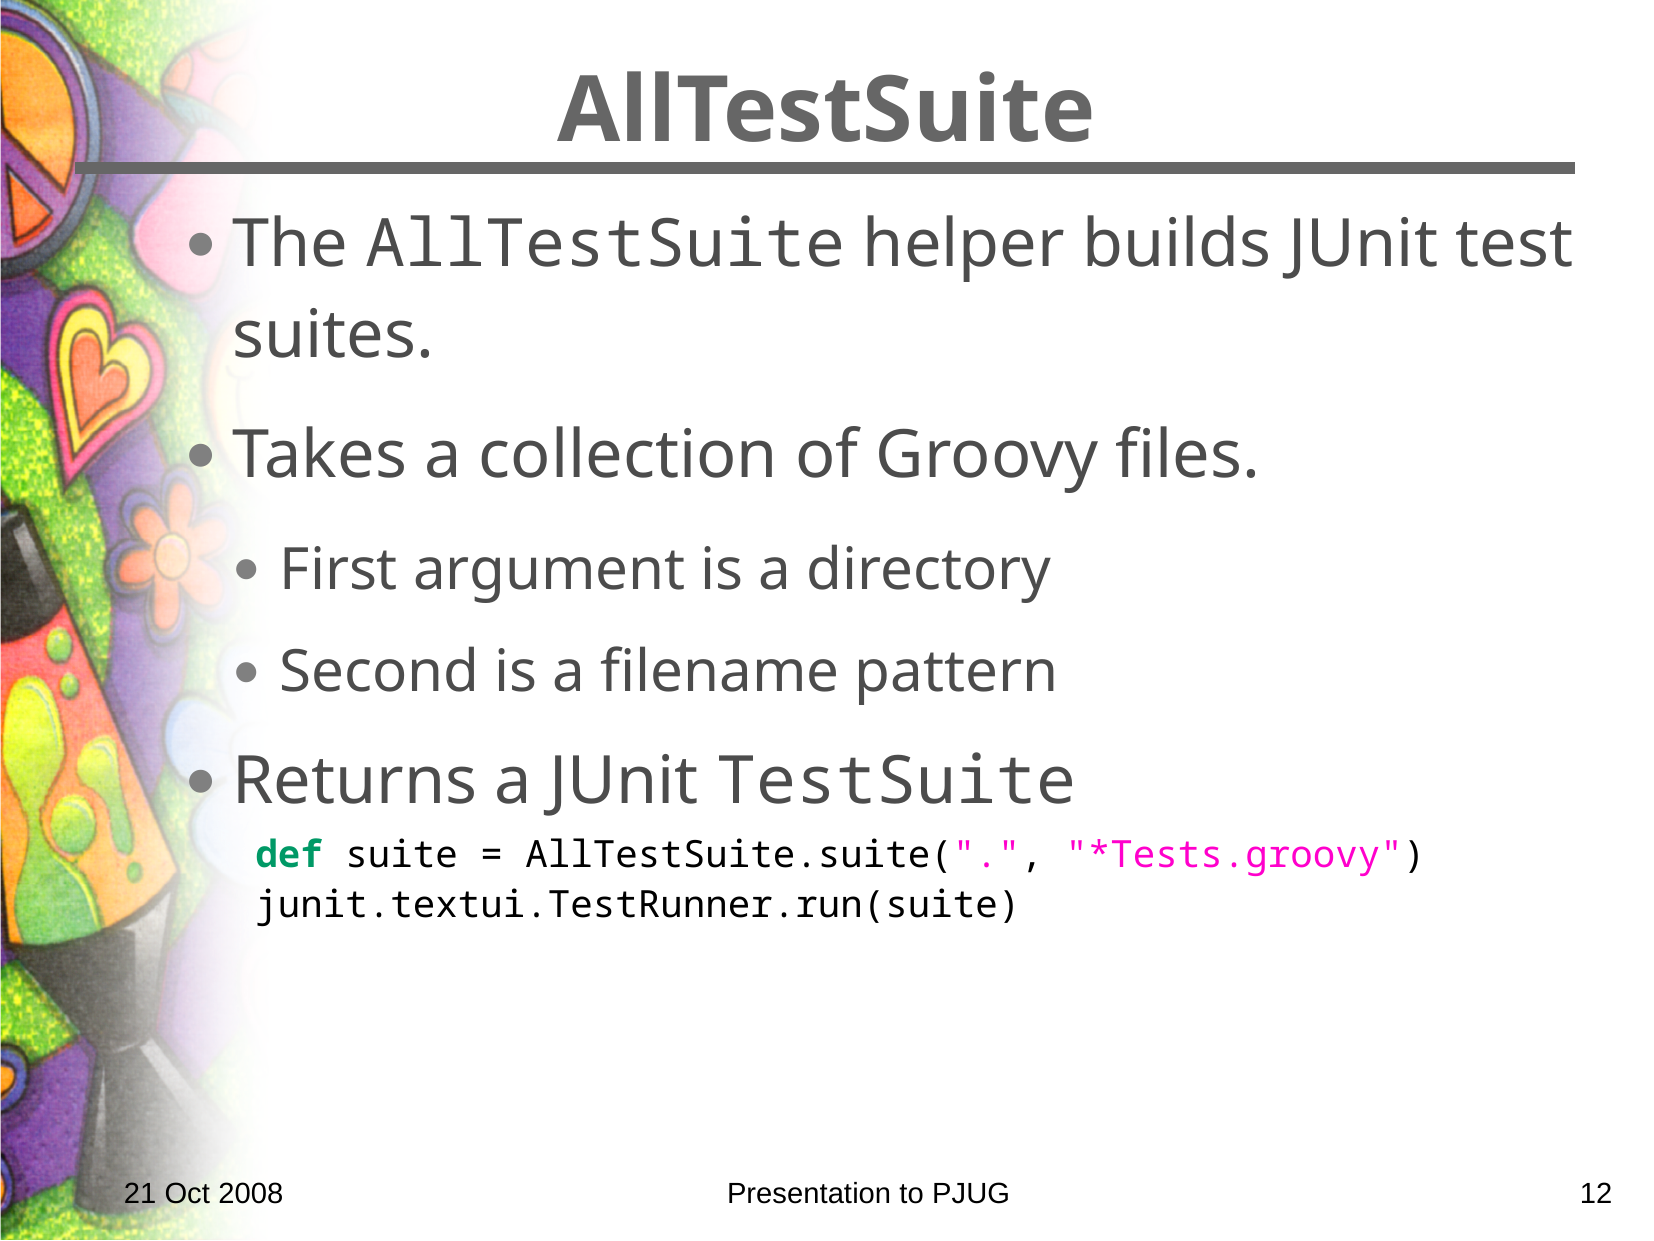

# AllTestSuite
The AllTestSuite helper builds JUnit test suites.
Takes a collection of Groovy files.
First argument is a directory
Second is a filename pattern
Returns a JUnit TestSuite
def suite = AllTestSuite.suite(".", "*Tests.groovy")
junit.textui.TestRunner.run(suite)
21 Oct 2008
Presentation to PJUG
12